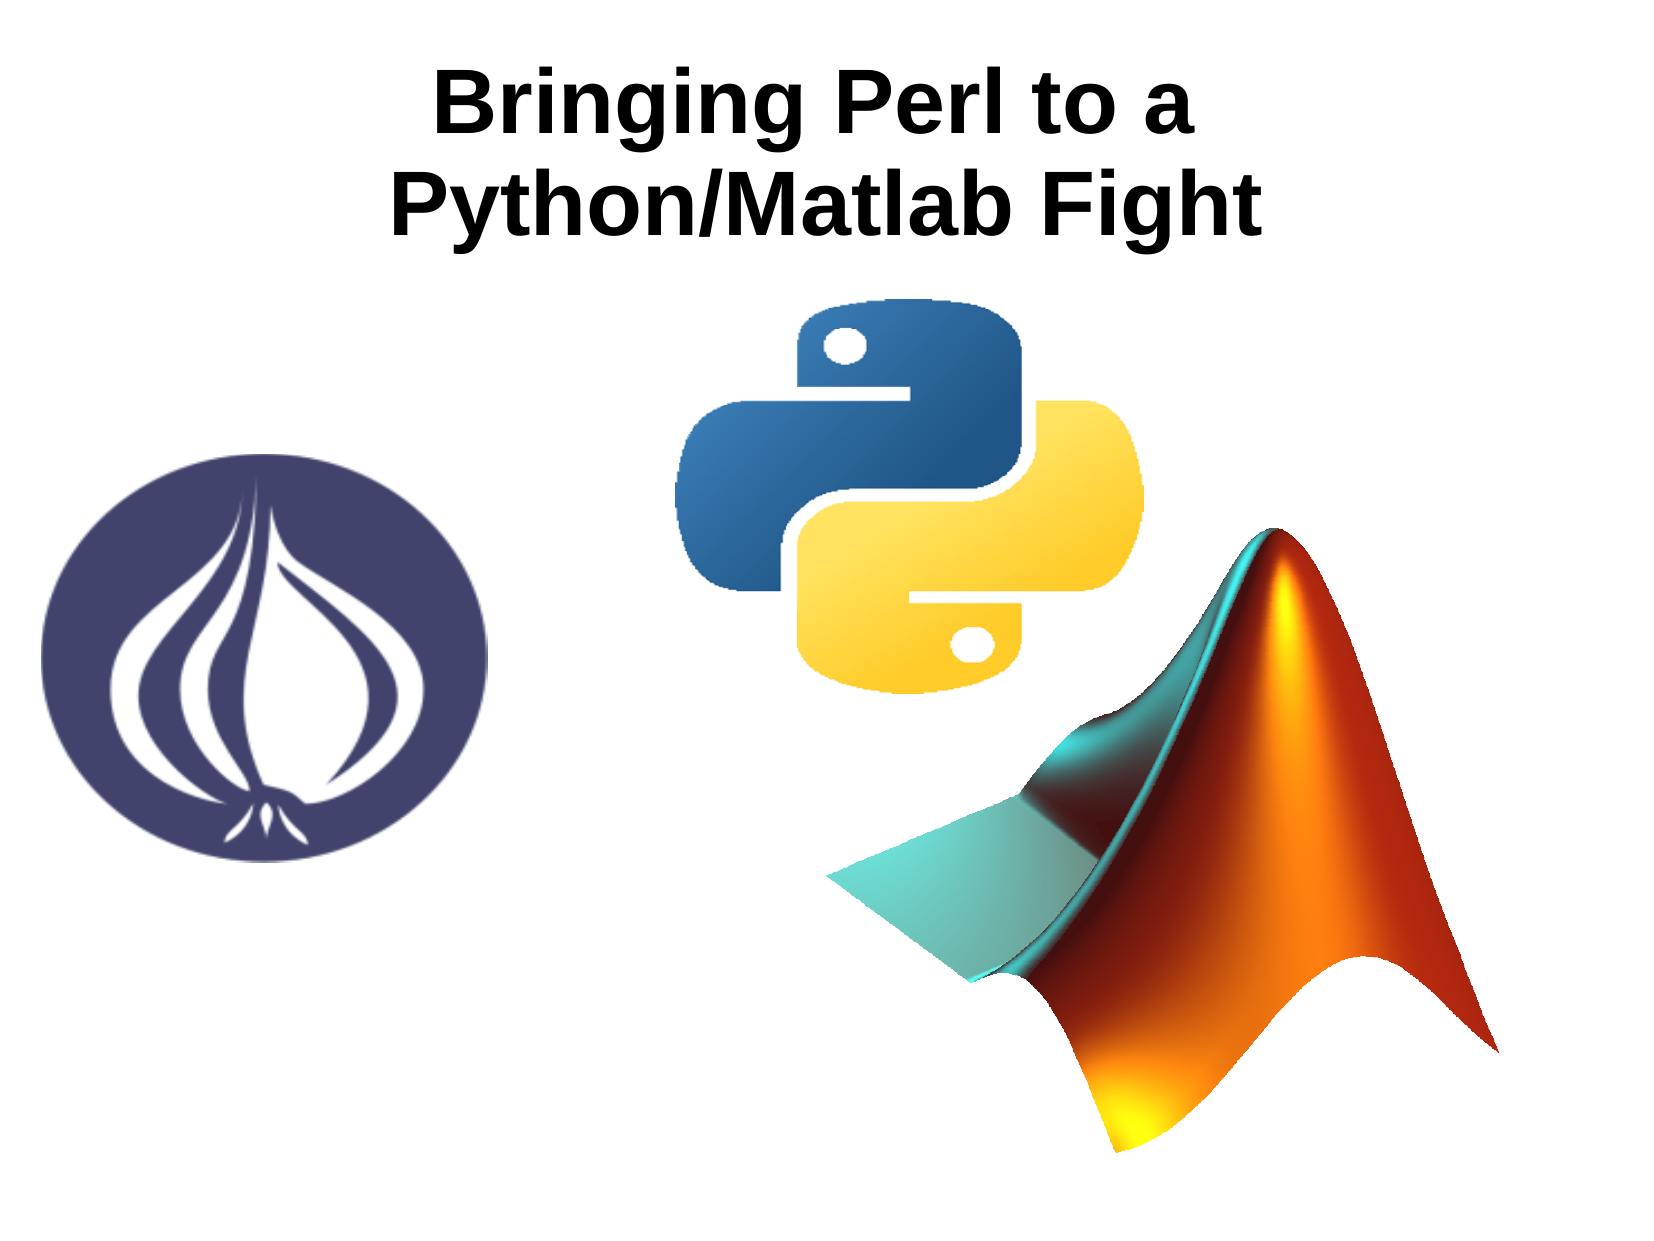

# Bringing Perl to a Python/Matlab Fight